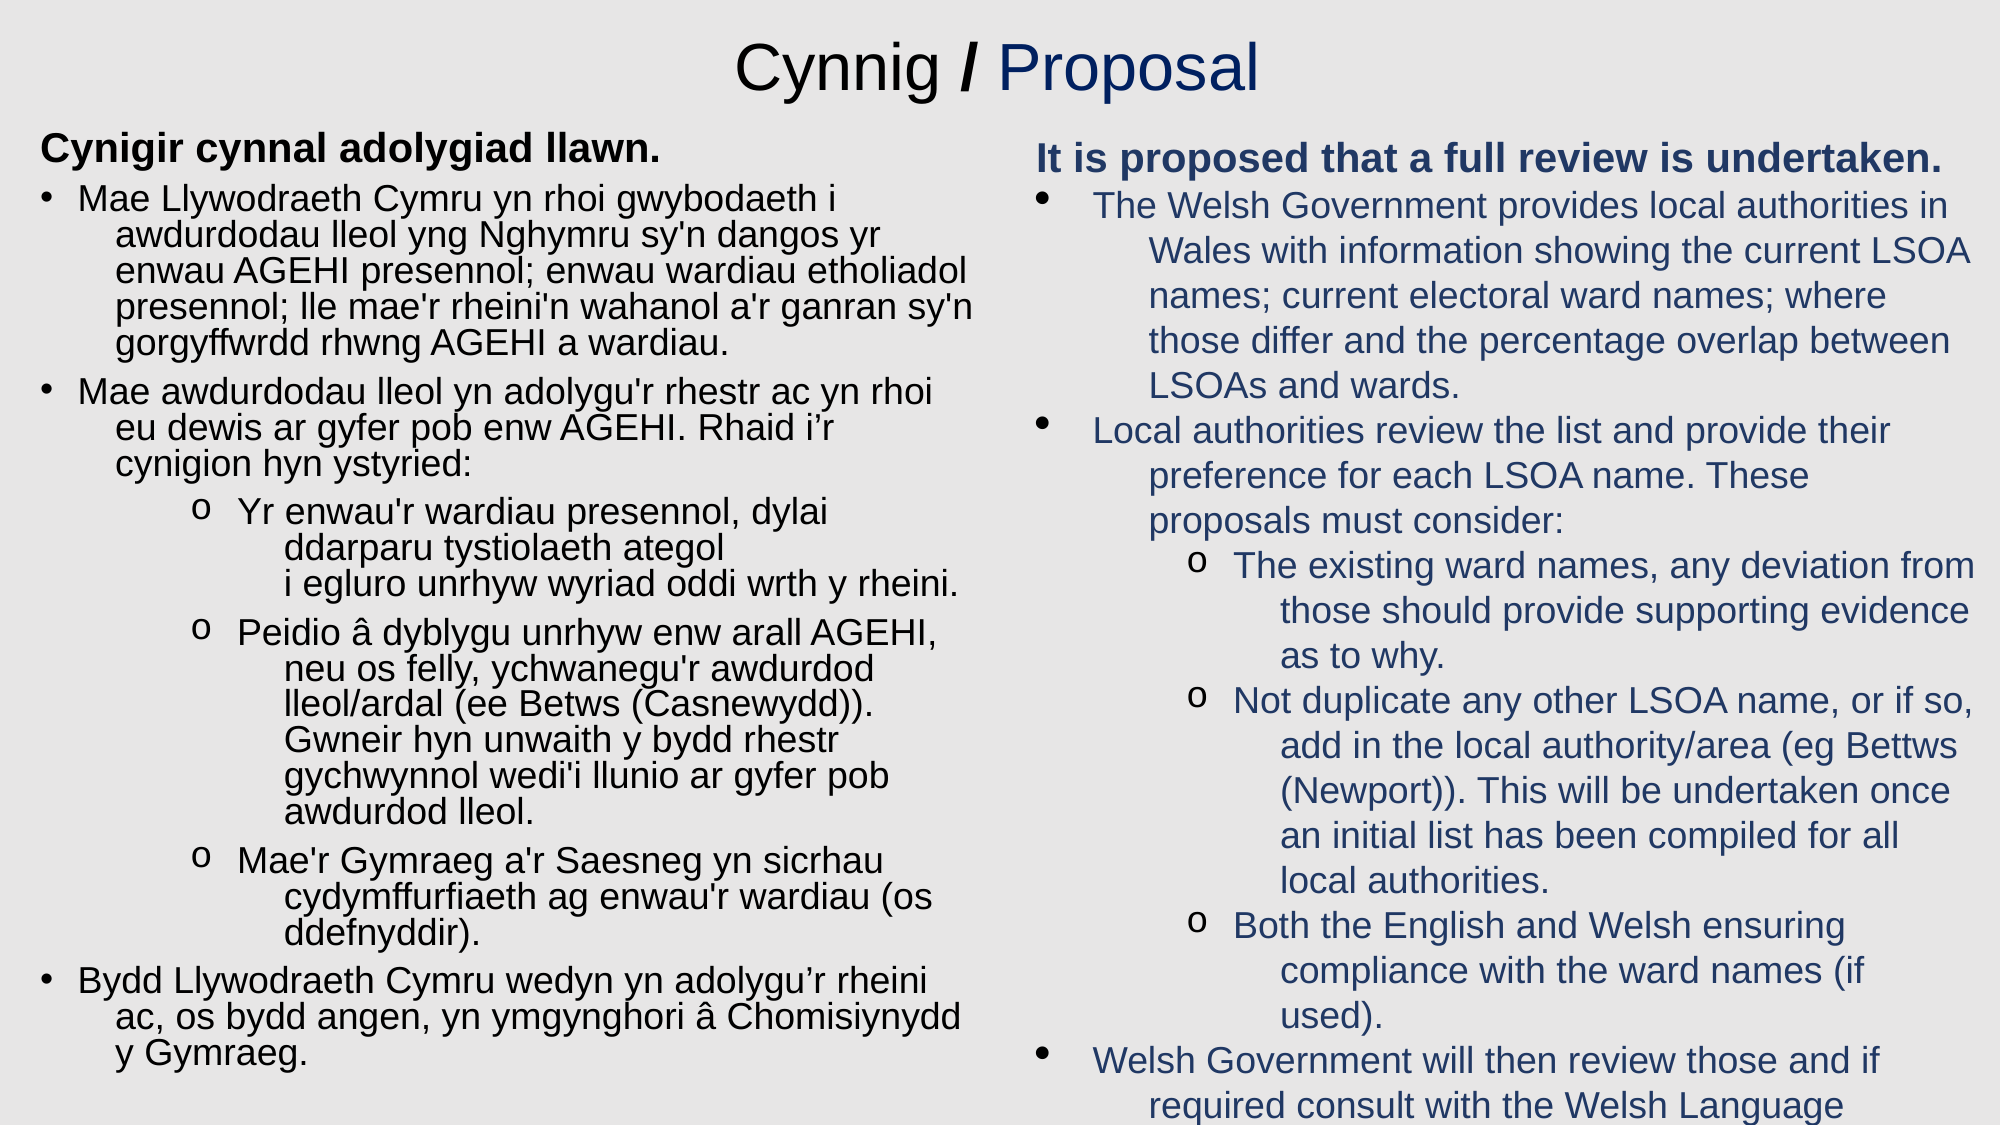

Cynnig / Proposal
# Cynigir cynnal adolygiad llawn.
Mae Llywodraeth Cymru yn rhoi gwybodaeth i awdurdodau lleol yng Nghymru sy'n dangos yr enwau AGEHI presennol; enwau wardiau etholiadol presennol; lle mae'r rheini'n wahanol a'r ganran sy'n gorgyffwrdd rhwng AGEHI a wardiau.
Mae awdurdodau lleol yn adolygu'r rhestr ac yn rhoi eu dewis ar gyfer pob enw AGEHI. Rhaid i’r cynigion hyn ystyried:
Yr enwau'r wardiau presennol, dylai ddarparu tystiolaeth ategol i egluro unrhyw wyriad oddi wrth y rheini.
Peidio â dyblygu unrhyw enw arall AGEHI, neu os felly, ychwanegu'r awdurdod lleol/ardal (ee Betws (Casnewydd)). Gwneir hyn unwaith y bydd rhestr gychwynnol wedi'i llunio ar gyfer pob awdurdod lleol.
Mae'r Gymraeg a'r Saesneg yn sicrhau cydymffurfiaeth ag enwau'r wardiau (os ddefnyddir).
Bydd Llywodraeth Cymru wedyn yn adolygu’r rheini ac, os bydd angen, yn ymgynghori â Chomisiynydd y Gymraeg.
It is proposed that a full review is undertaken.
The Welsh Government provides local authorities in Wales with information showing the current LSOA names; current electoral ward names; where those differ and the percentage overlap between LSOAs and wards.
Local authorities review the list and provide their preference for each LSOA name. These proposals must consider:
The existing ward names, any deviation from those should provide supporting evidence as to why.
Not duplicate any other LSOA name, or if so, add in the local authority/area (eg Bettws (Newport)). This will be undertaken once an initial list has been compiled for all local authorities.
Both the English and Welsh ensuring compliance with the ward names (if used).
Welsh Government will then review those and if required consult with the Welsh Language Commissioner.